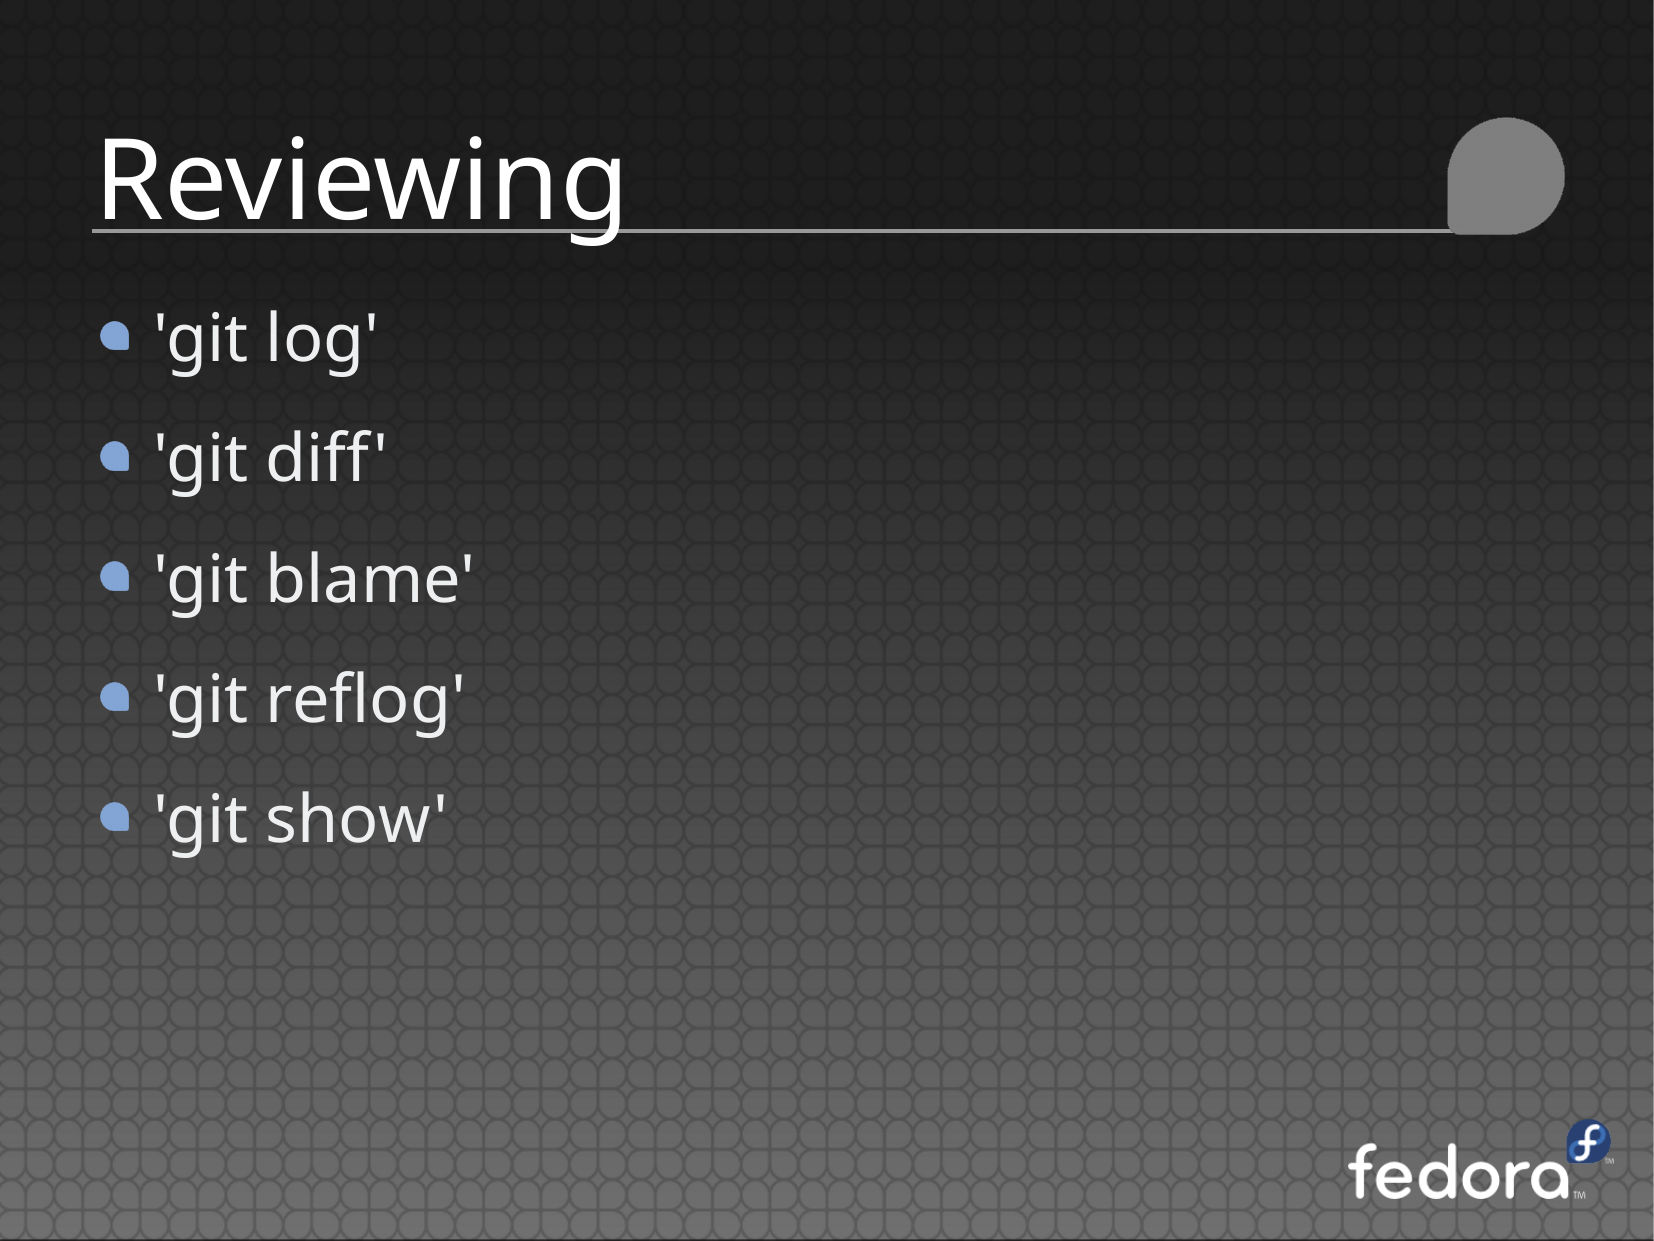

Reviewing
# 'git log'
'git diff'
'git blame'
'git reflog'
'git show'